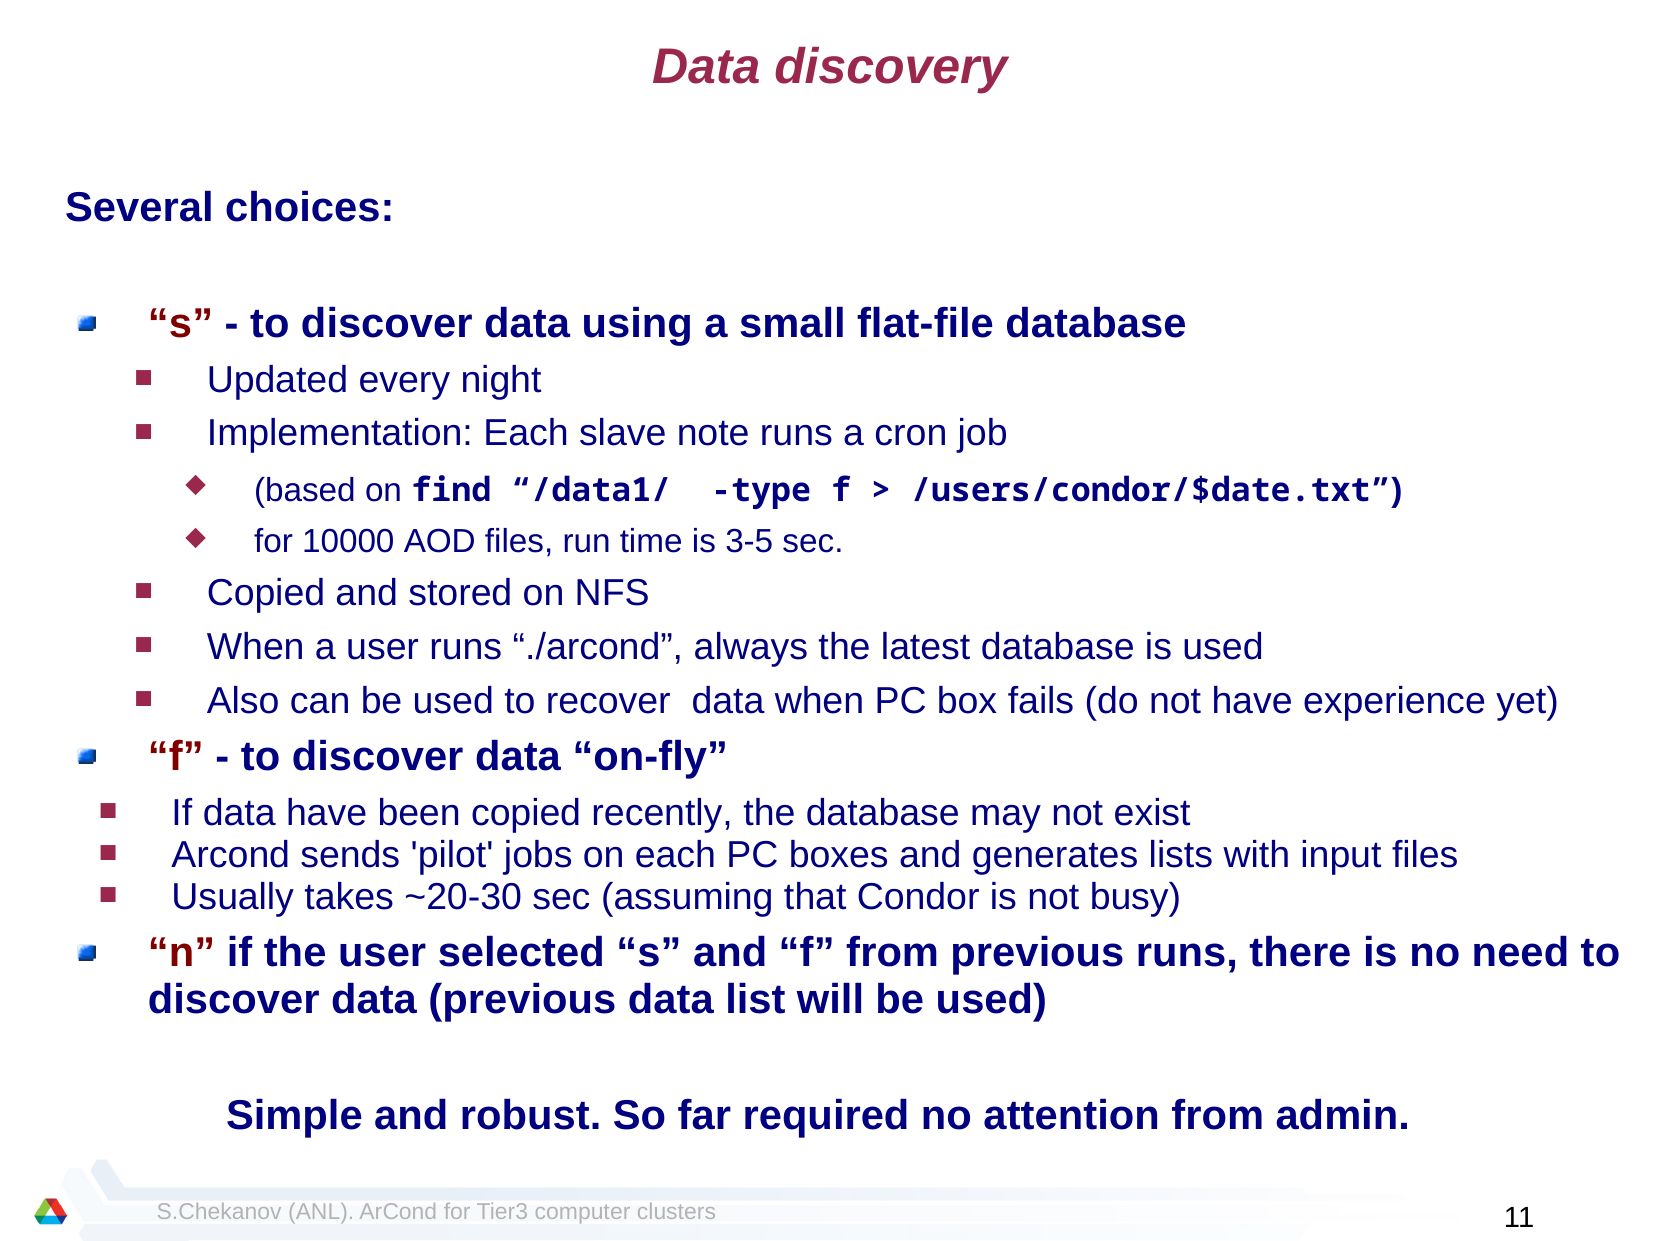

# Data discovery
Several choices:
“s” - to discover data using a small flat-file database
Updated every night
Implementation: Each slave note runs a cron job
(based on find “/data1/ -type f > /users/condor/$date.txt”)
for 10000 AOD files, run time is 3-5 sec.
Copied and stored on NFS
When a user runs “./arcond”, always the latest database is used
Also can be used to recover data when PC box fails (do not have experience yet)
“f” - to discover data “on-fly”
If data have been copied recently, the database may not exist
Arcond sends 'pilot' jobs on each PC boxes and generates lists with input files
Usually takes ~20-30 sec (assuming that Condor is not busy)
“n” if the user selected “s” and “f” from previous runs, there is no need to discover data (previous data list will be used)
 Simple and robust. So far required no attention from admin.
PC farm users have several choices for data discovery:
“s” - to discover data using a small flat-file database
Updated every night
Implementation: Each slave note runs a cron job
(based on find “/data1/ -type f > /users/condor/$date.txt”)
for 10000 AOD files, run time is 3-5 sec.
Copied and stored on NFS
When a user runs “./arcond”, always the latest database is used
Also can be used to recover data when PC box fails (do not have experience yet)
“f” - to discover data “on-fly”
If data have been copied recently, the database may not exists
Then arcond sends a small script on each PC boxes and brings data list back
Usually takes ~20-30 sec (assuming that Condor is not busy)
“n” if the user selected “s” and “f” from previous runs, there is no need to discover data (previous data list will be used)
 Simple and robust. So far required no attention from admin.
11